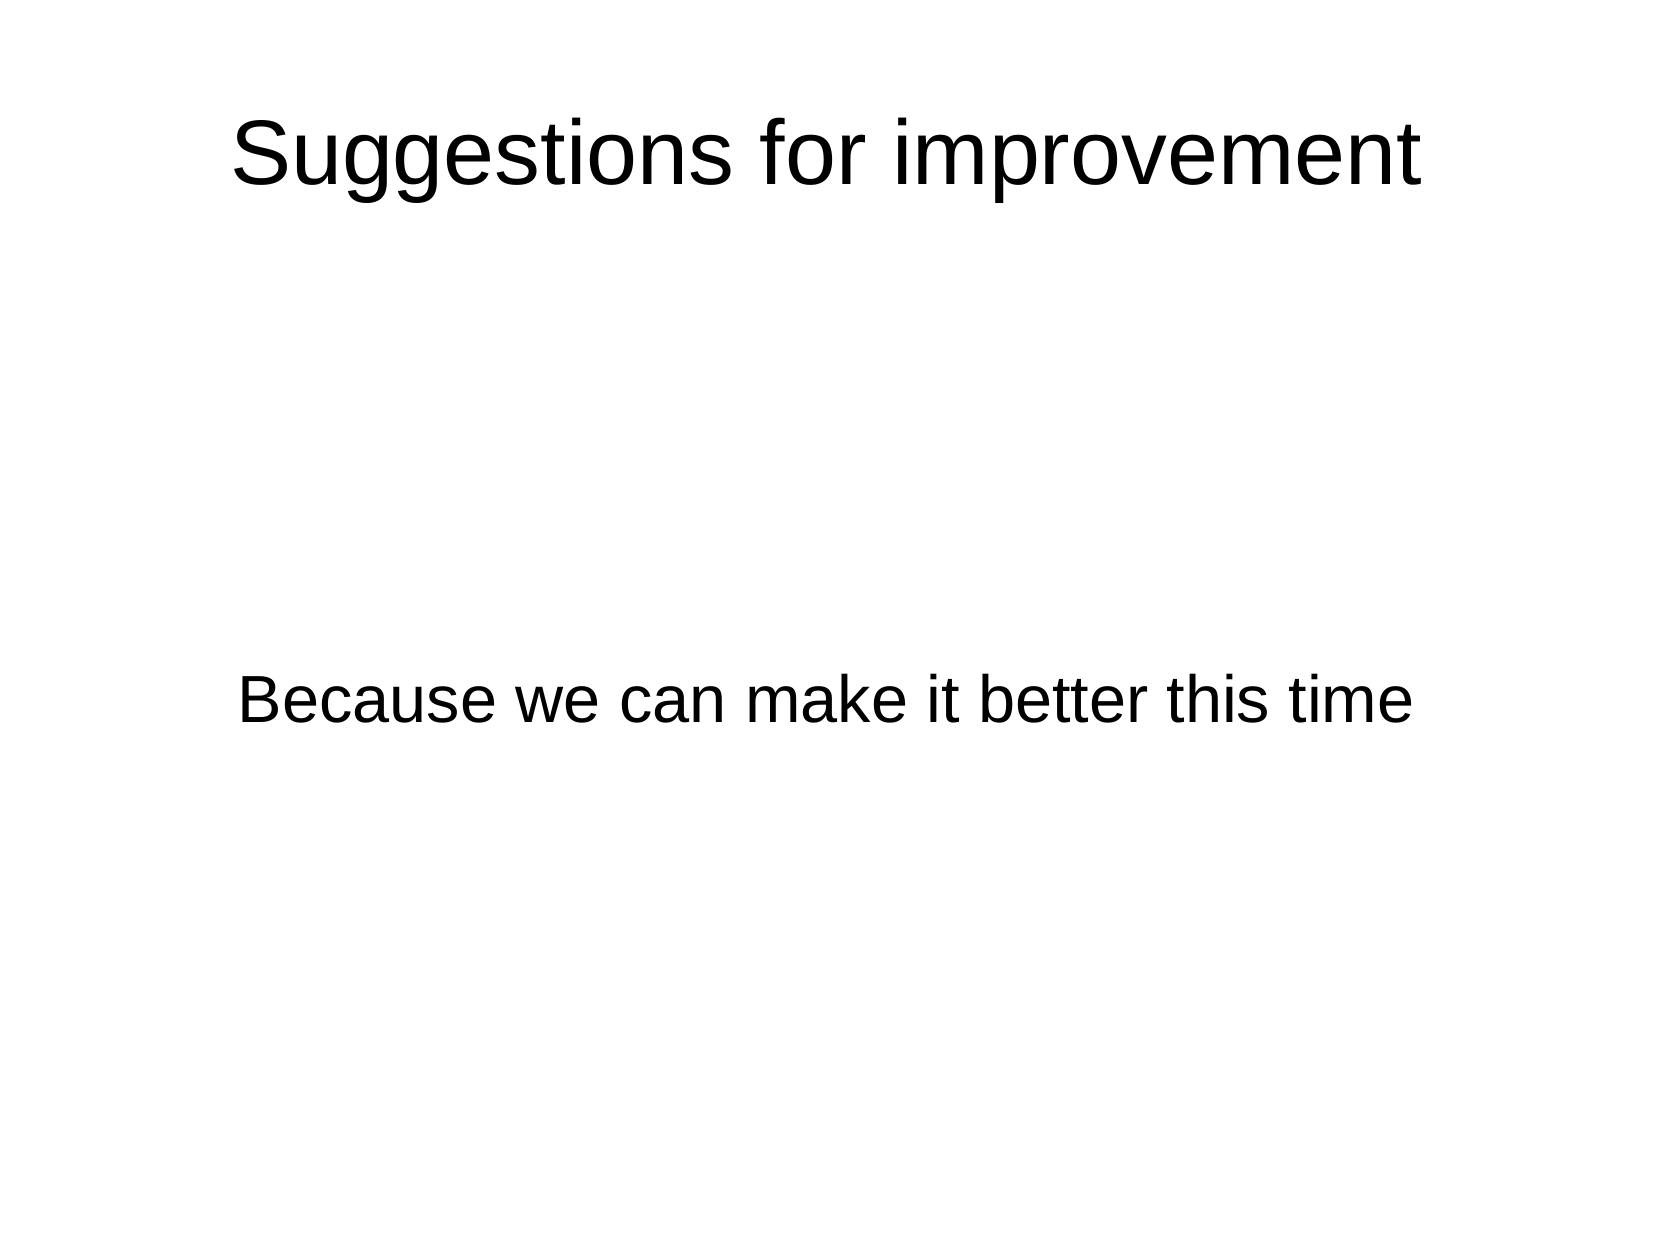

# Suggestions for improvement
Because we can make it better this time